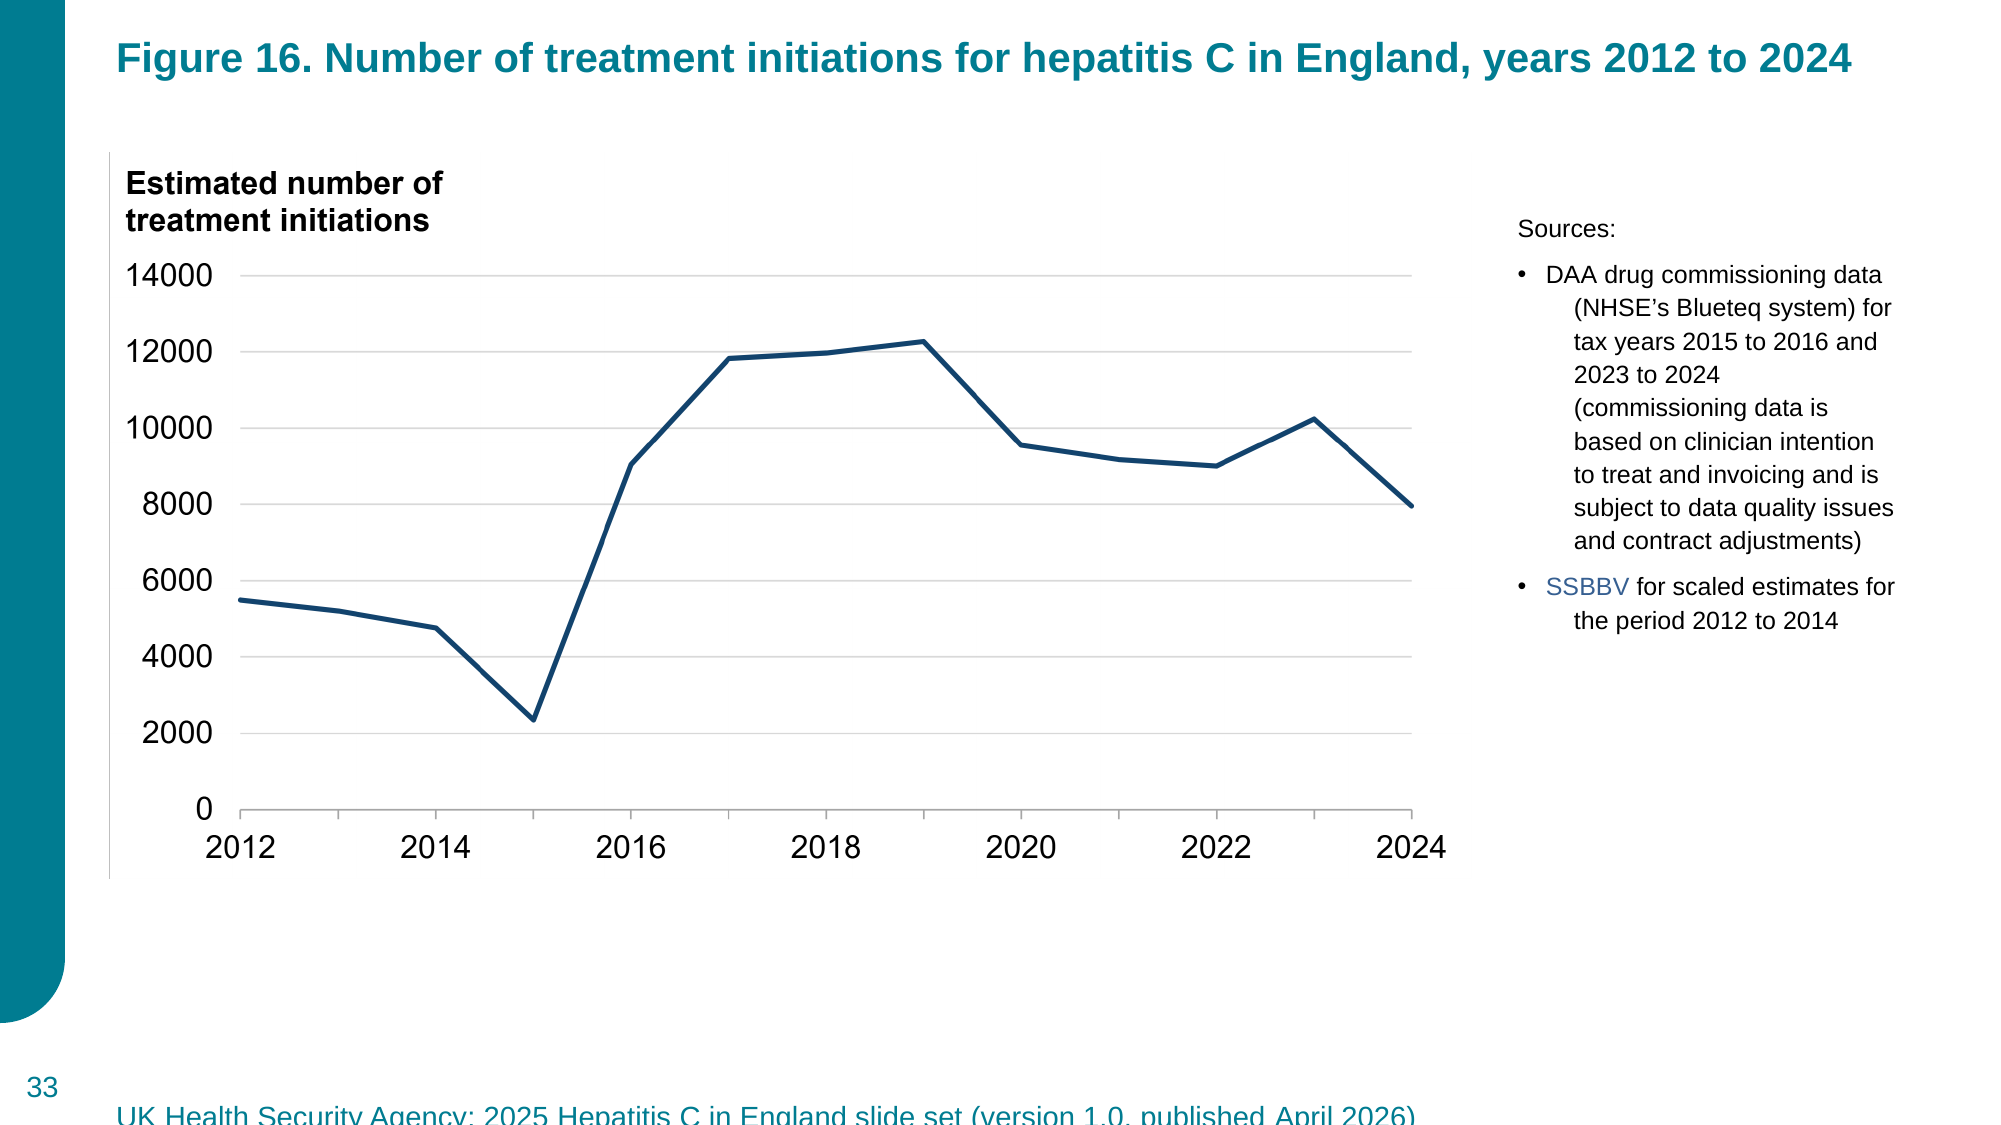

# Figure 16. Number of treatment initiations for hepatitis C in England, years 2012 to 2024
Sources:
DAA drug commissioning data (NHSE’s Blueteq system) for tax years 2015 to 2016 and 2023 to 2024 (commissioning data is based on clinician intention to treat and invoicing and is subject to data quality issues and contract adjustments)
SSBBV for scaled estimates for the period 2012 to 2014
UK Health Security Agency: 2025 Hepatitis C in England slide set (version 1.0, published April 2026)
33